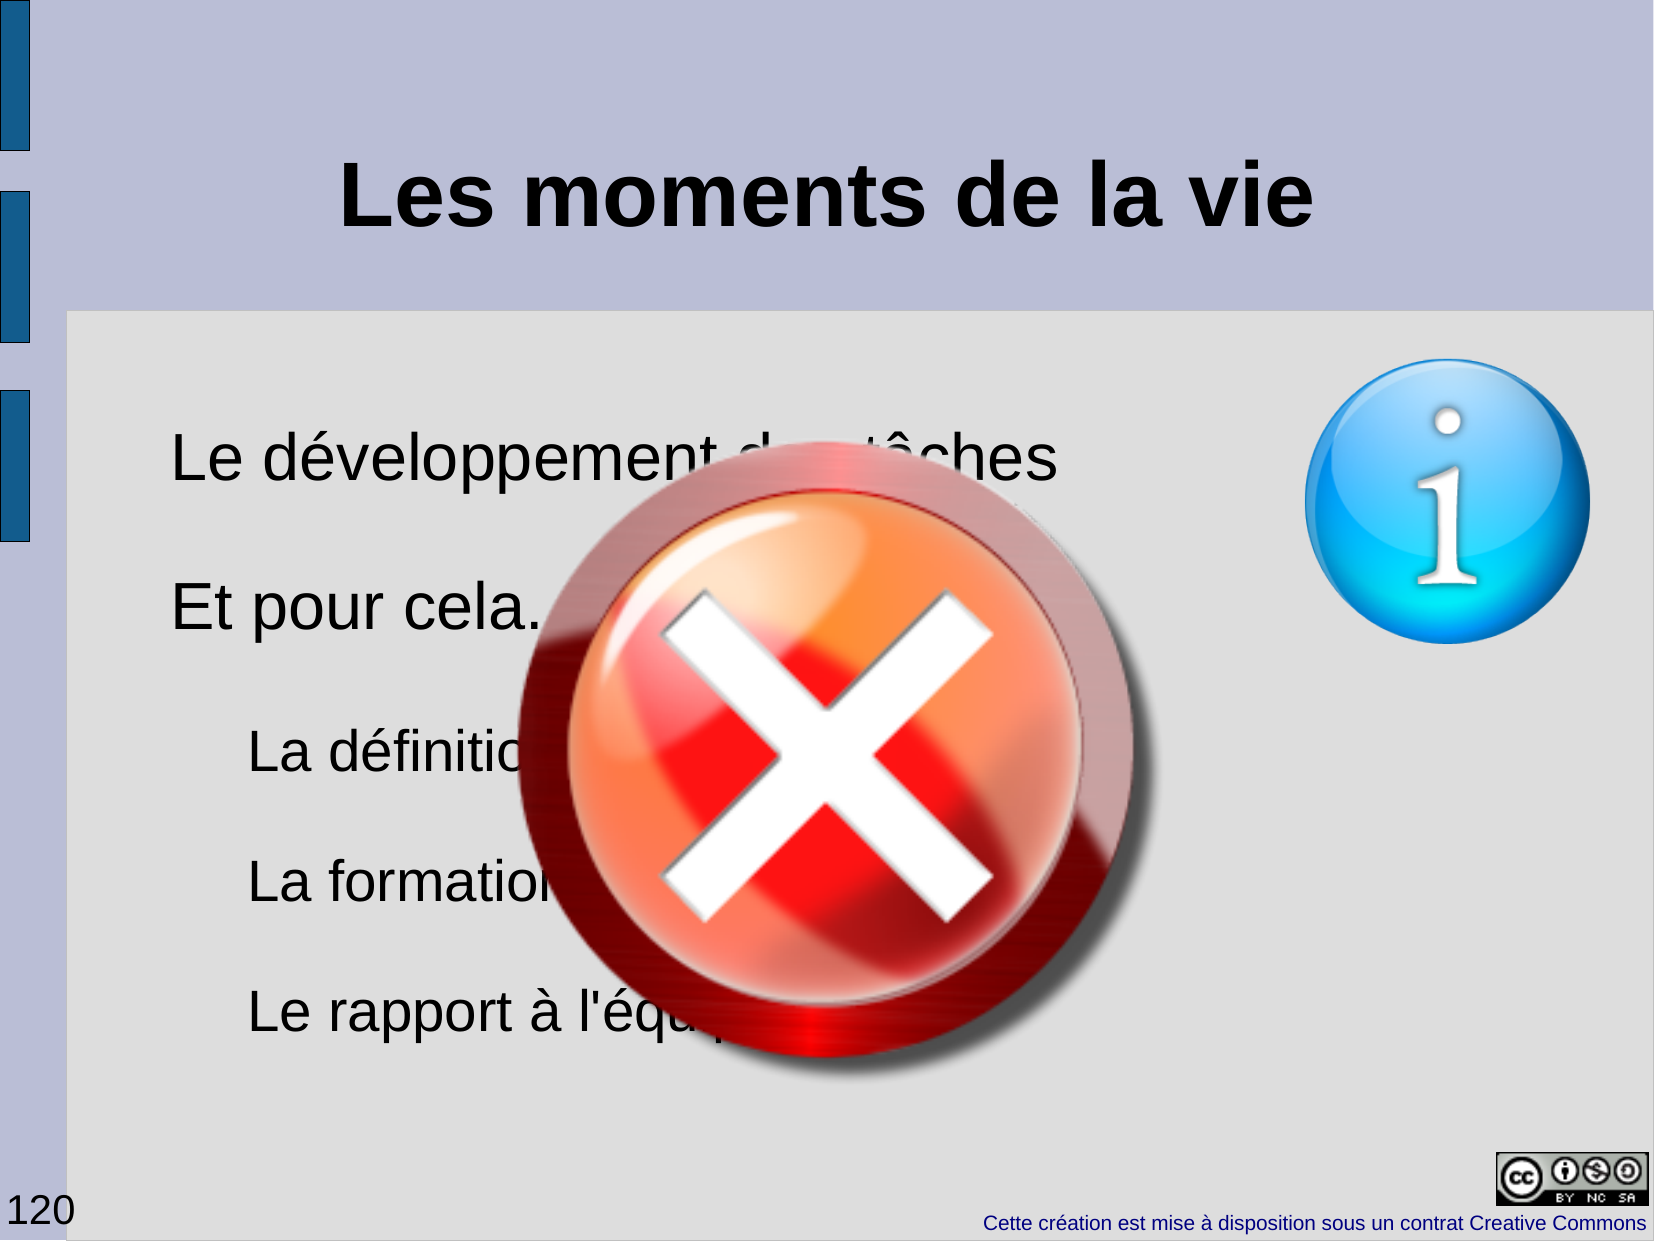

# Les moments de la vie
Le développement des tâches
Et pour cela...
La définition des tâches
La formation des binômes
Le rapport à l'équipe